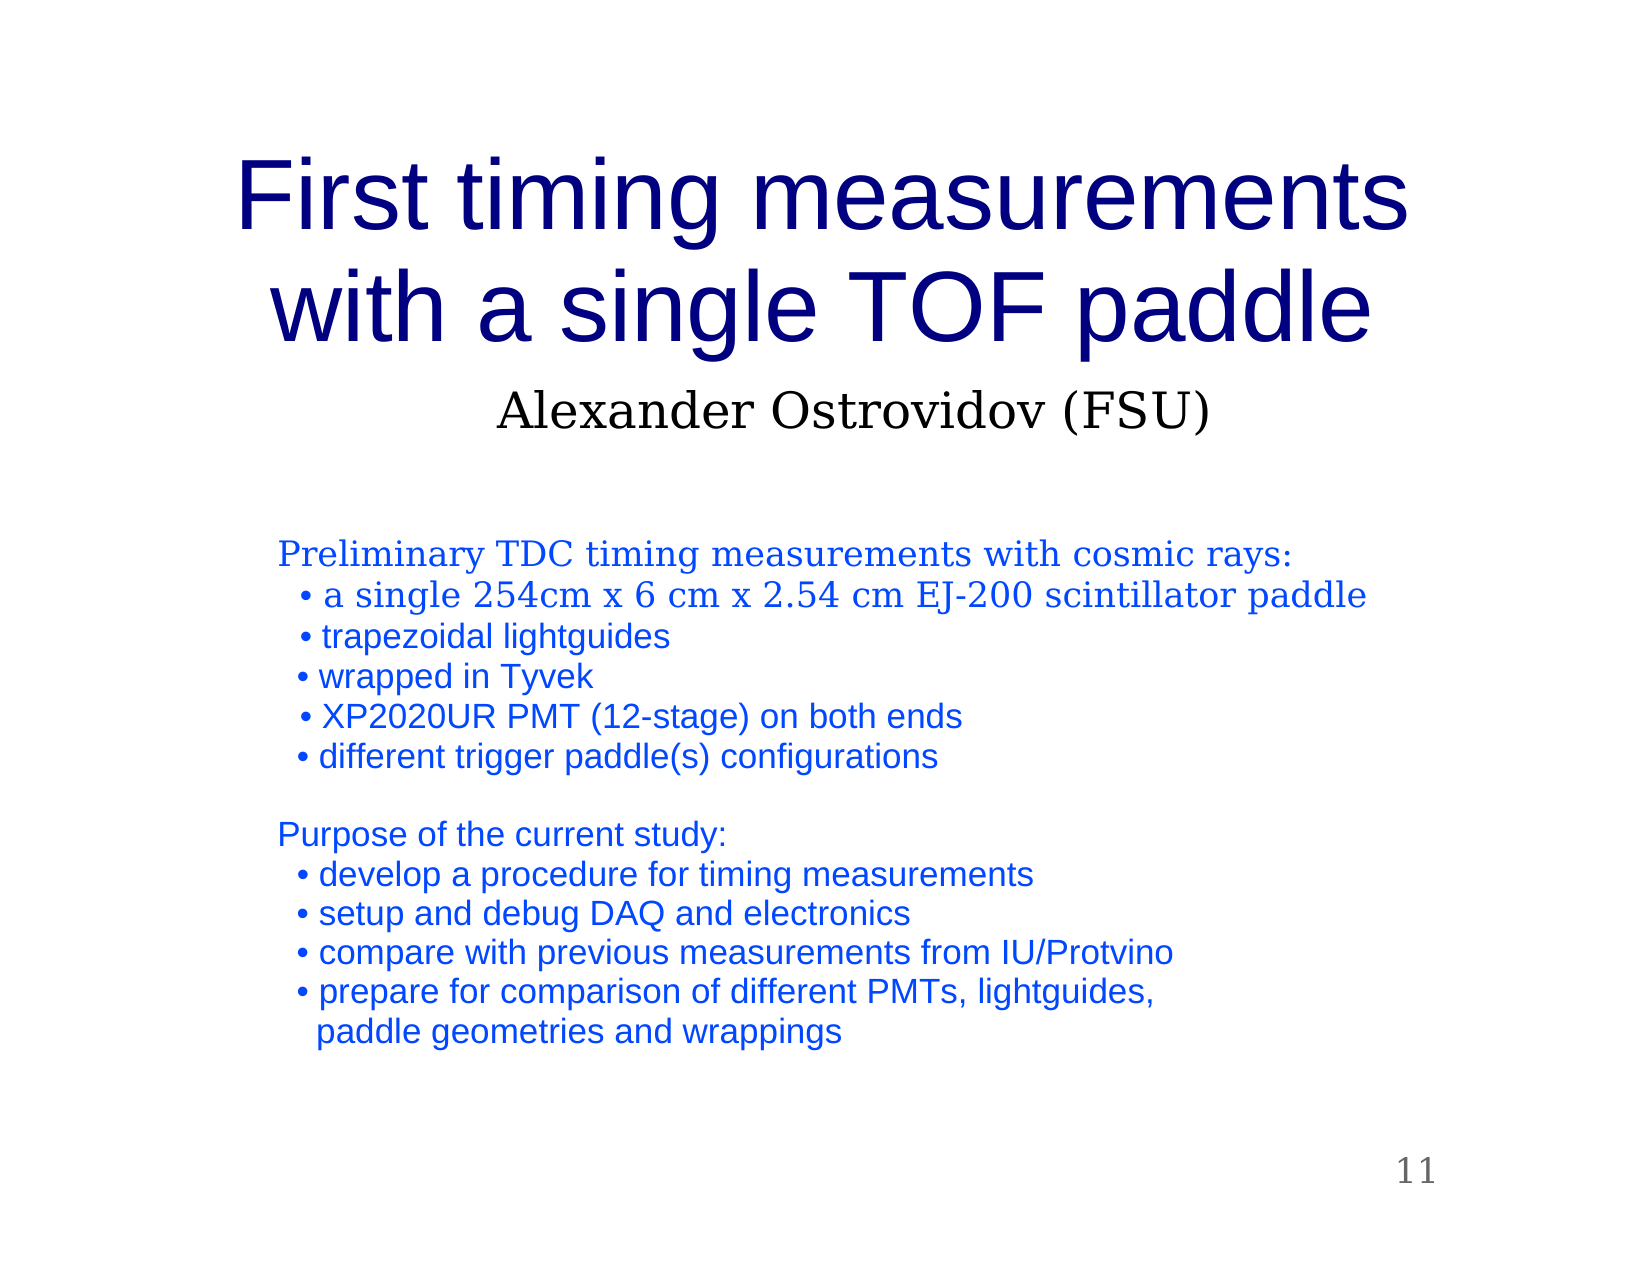

First timing measurements
with a single TOF paddle
Alexander Ostrovidov (FSU)
Preliminary TDC timing measurements with cosmic rays:
 • a single 254cm x 6 cm x 2.54 cm EJ-200 scintillator paddle
 • trapezoidal lightguides
 • wrapped in Tyvek
 • XP2020UR PMT (12-stage) on both ends
 • different trigger paddle(s) configurations
Purpose of the current study:
 • develop a procedure for timing measurements
 • setup and debug DAQ and electronics
 • compare with previous measurements from IU/Protvino
 • prepare for comparison of different PMTs, lightguides,
 paddle geometries and wrappings